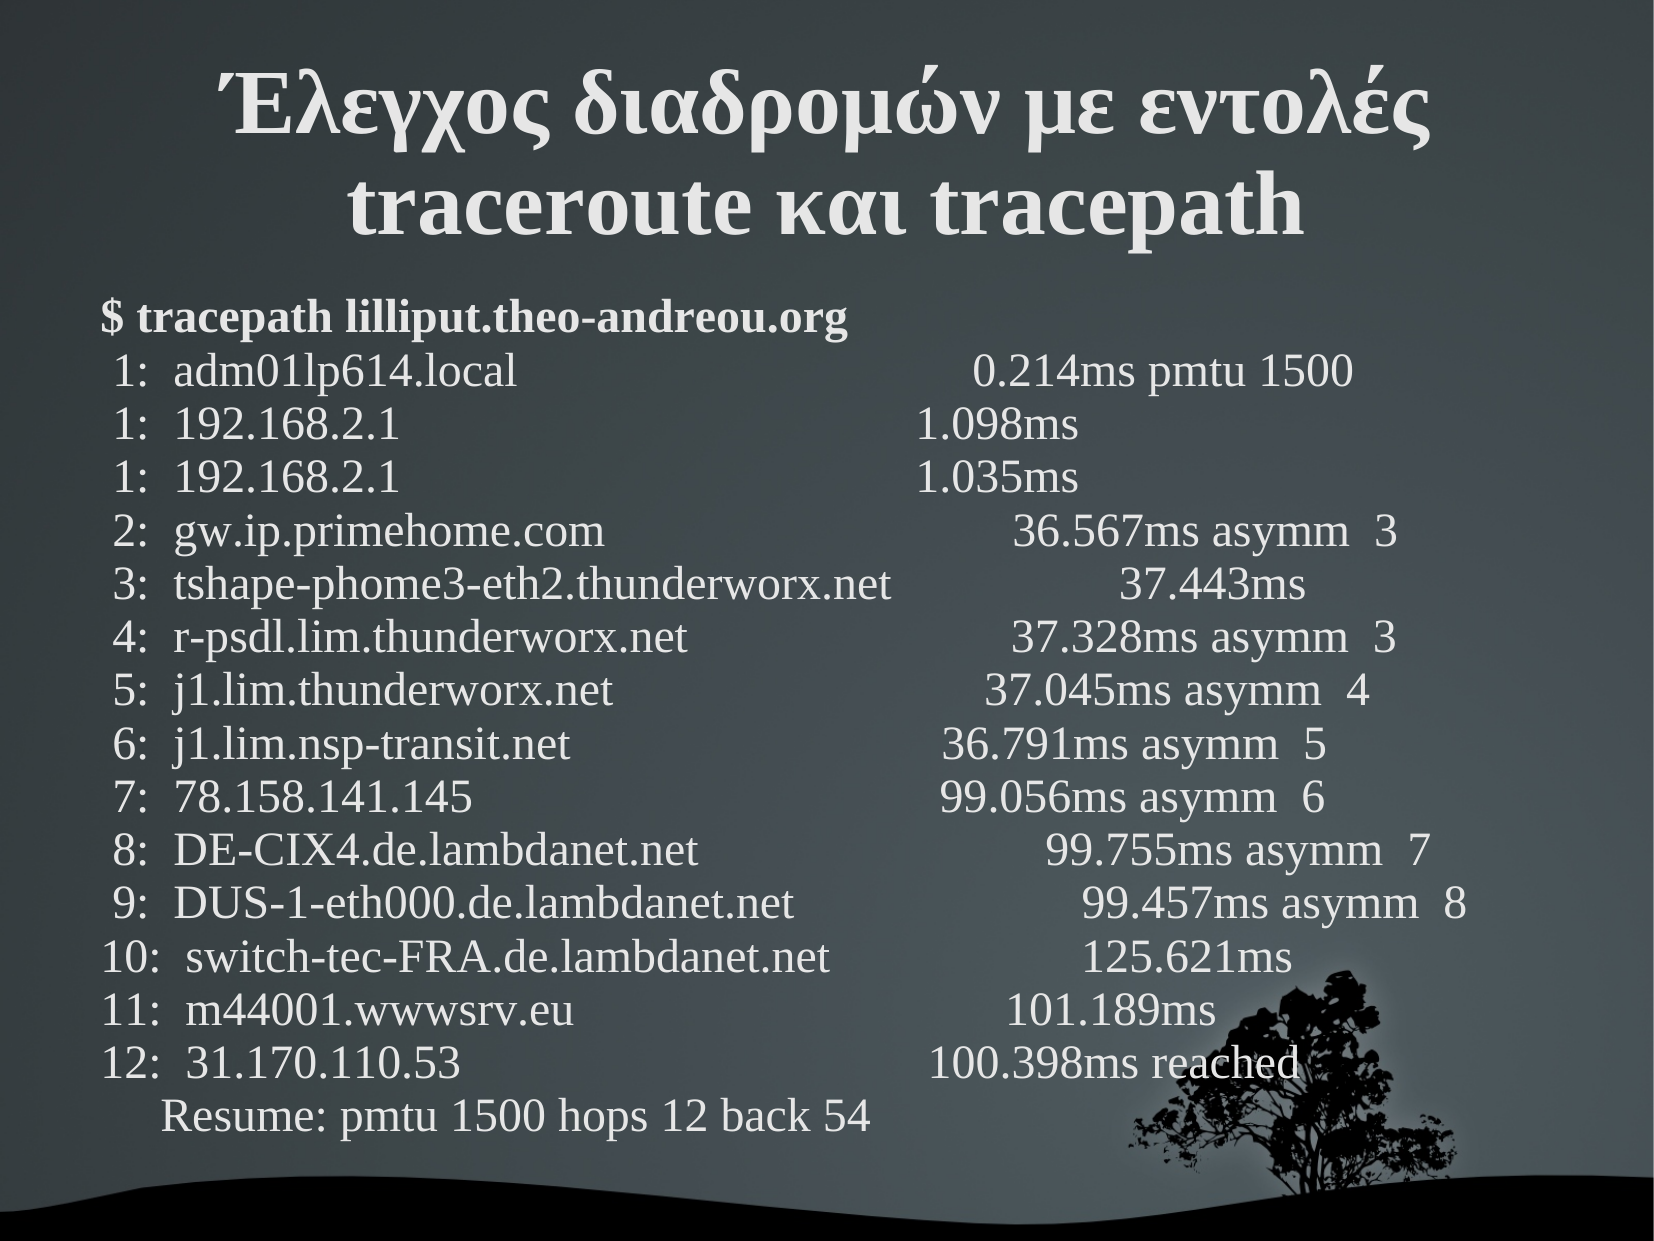

Έλεγχος διαδρομών με εντολές traceroute και tracepath
# $ tracepath lilliput.theo-andreou.org
 1: adm01lp614.local 0.214ms pmtu 1500
 1: 192.168.2.1 1.098ms
 1: 192.168.2.1 1.035ms
 2: gw.ip.primehome.com 36.567ms asymm 3
 3: tshape-phome3-eth2.thunderworx.net 37.443ms
 4: r-psdl.lim.thunderworx.net 37.328ms asymm 3
 5: j1.lim.thunderworx.net 37.045ms asymm 4
 6: j1.lim.nsp-transit.net 36.791ms asymm 5
 7: 78.158.141.145 99.056ms asymm 6
 8: DE-CIX4.de.lambdanet.net 99.755ms asymm 7
 9: DUS-1-eth000.de.lambdanet.net 99.457ms asymm 8
10: switch-tec-FRA.de.lambdanet.net 125.621ms
11: m44001.wwwsrv.eu 101.189ms
12: 31.170.110.53 100.398ms reached
 Resume: pmtu 1500 hops 12 back 54